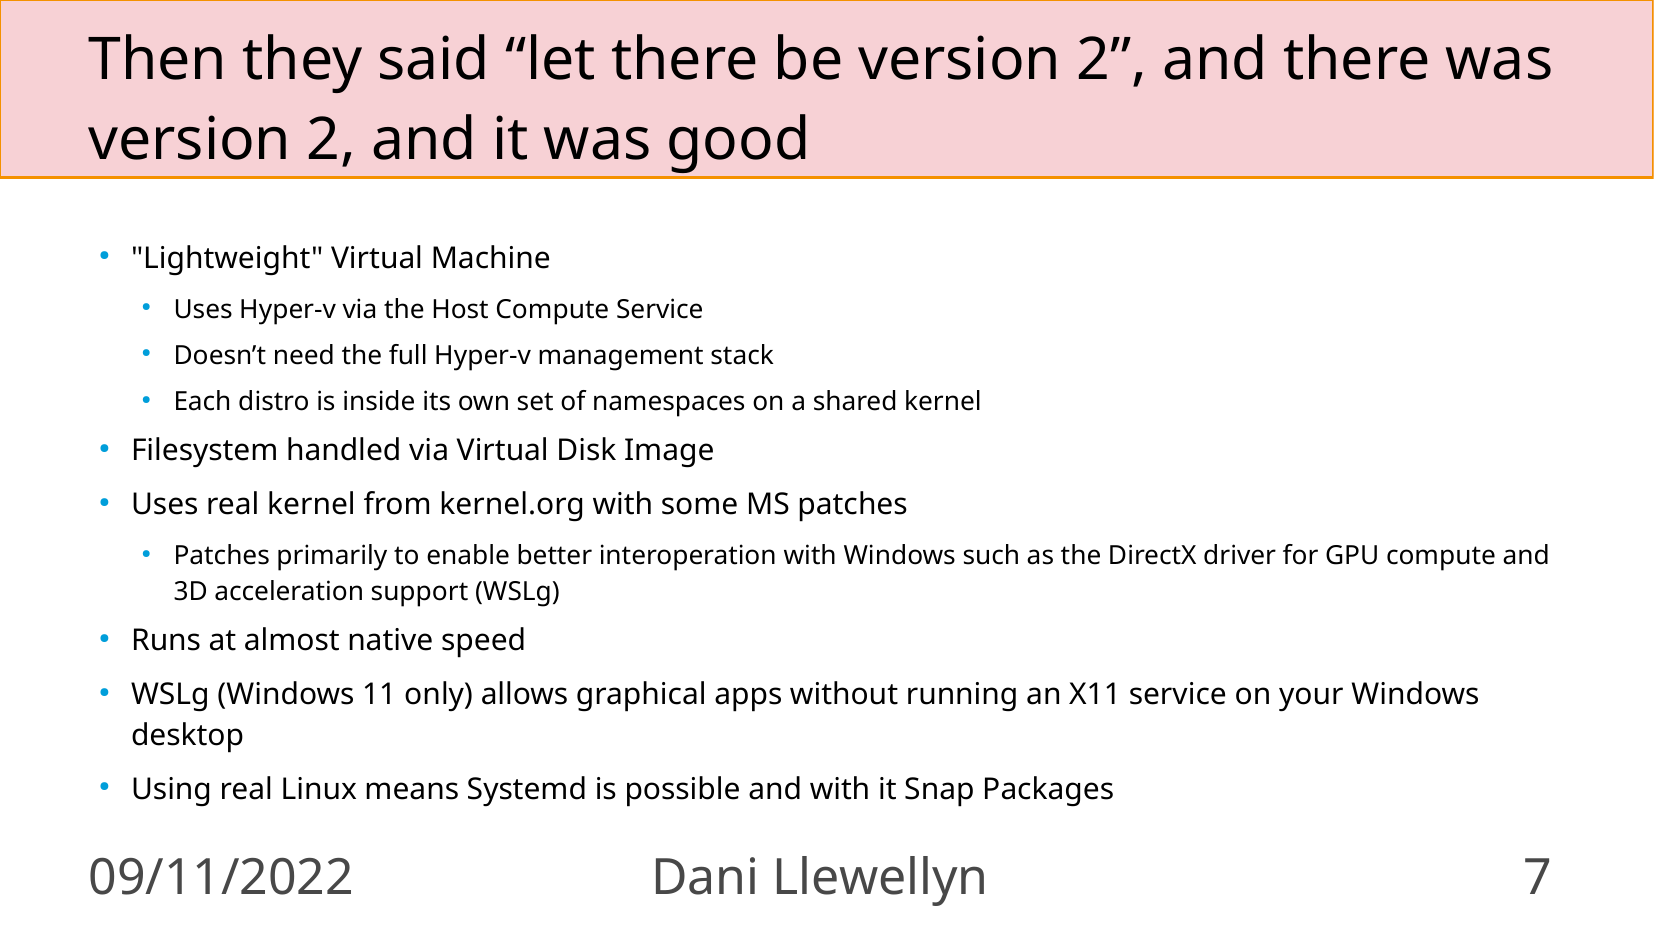

# Then they said “let there be version 2”, and there was version 2, and it was good
"Lightweight" Virtual Machine
Uses Hyper-v via the Host Compute Service
Doesn’t need the full Hyper-v management stack
Each distro is inside its own set of namespaces on a shared kernel
Filesystem handled via Virtual Disk Image
Uses real kernel from kernel.org with some MS patches
Patches primarily to enable better interoperation with Windows such as the DirectX driver for GPU compute and 3D acceleration support (WSLg)
Runs at almost native speed
WSLg (Windows 11 only) allows graphical apps without running an X11 service on your Windows desktop
Using real Linux means Systemd is possible and with it Snap Packages
09/11/2022
Dani Llewellyn
7